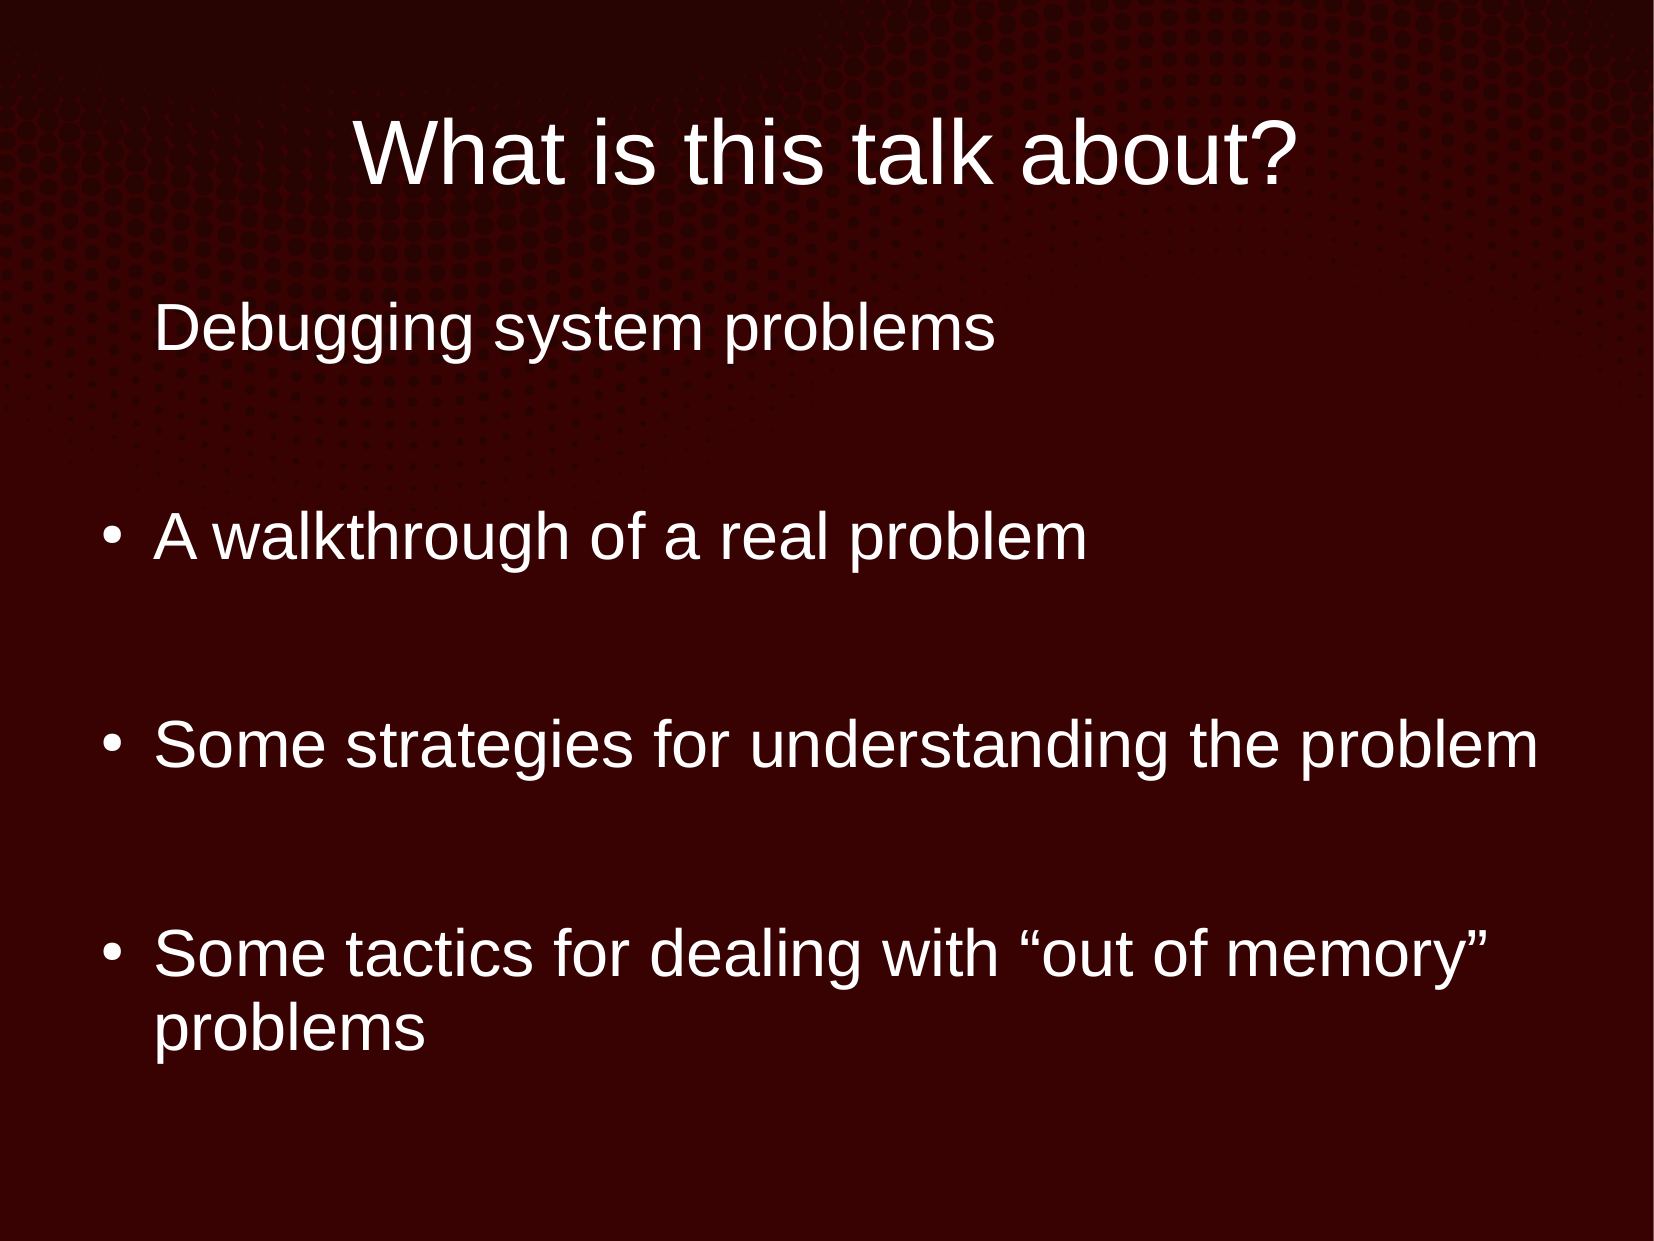

# What is this talk about?
Debugging system problems
A walkthrough of a real problem
Some strategies for understanding the problem
Some tactics for dealing with “out of memory” problems